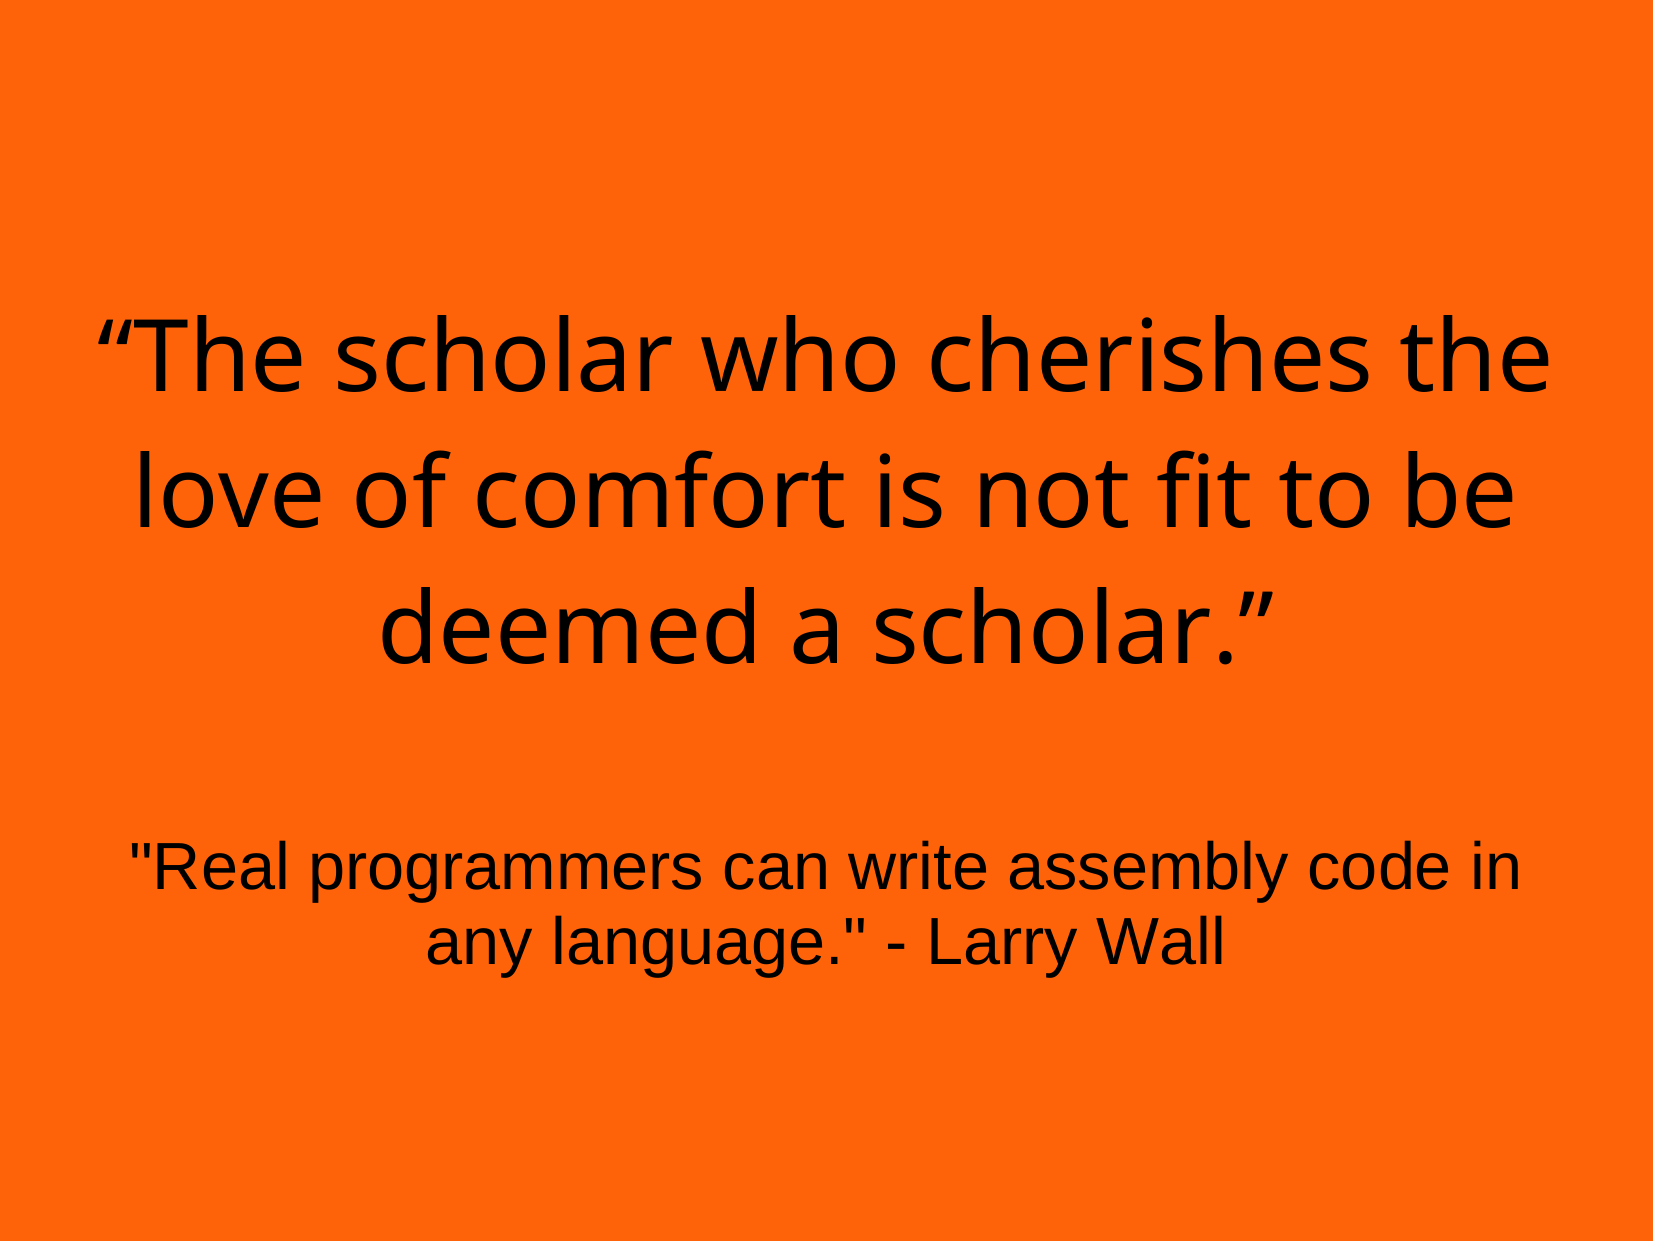

#
“The scholar who cherishes the love of comfort is not fit to be deemed a scholar.”
"Real programmers can write assembly code in any language." - Larry Wall